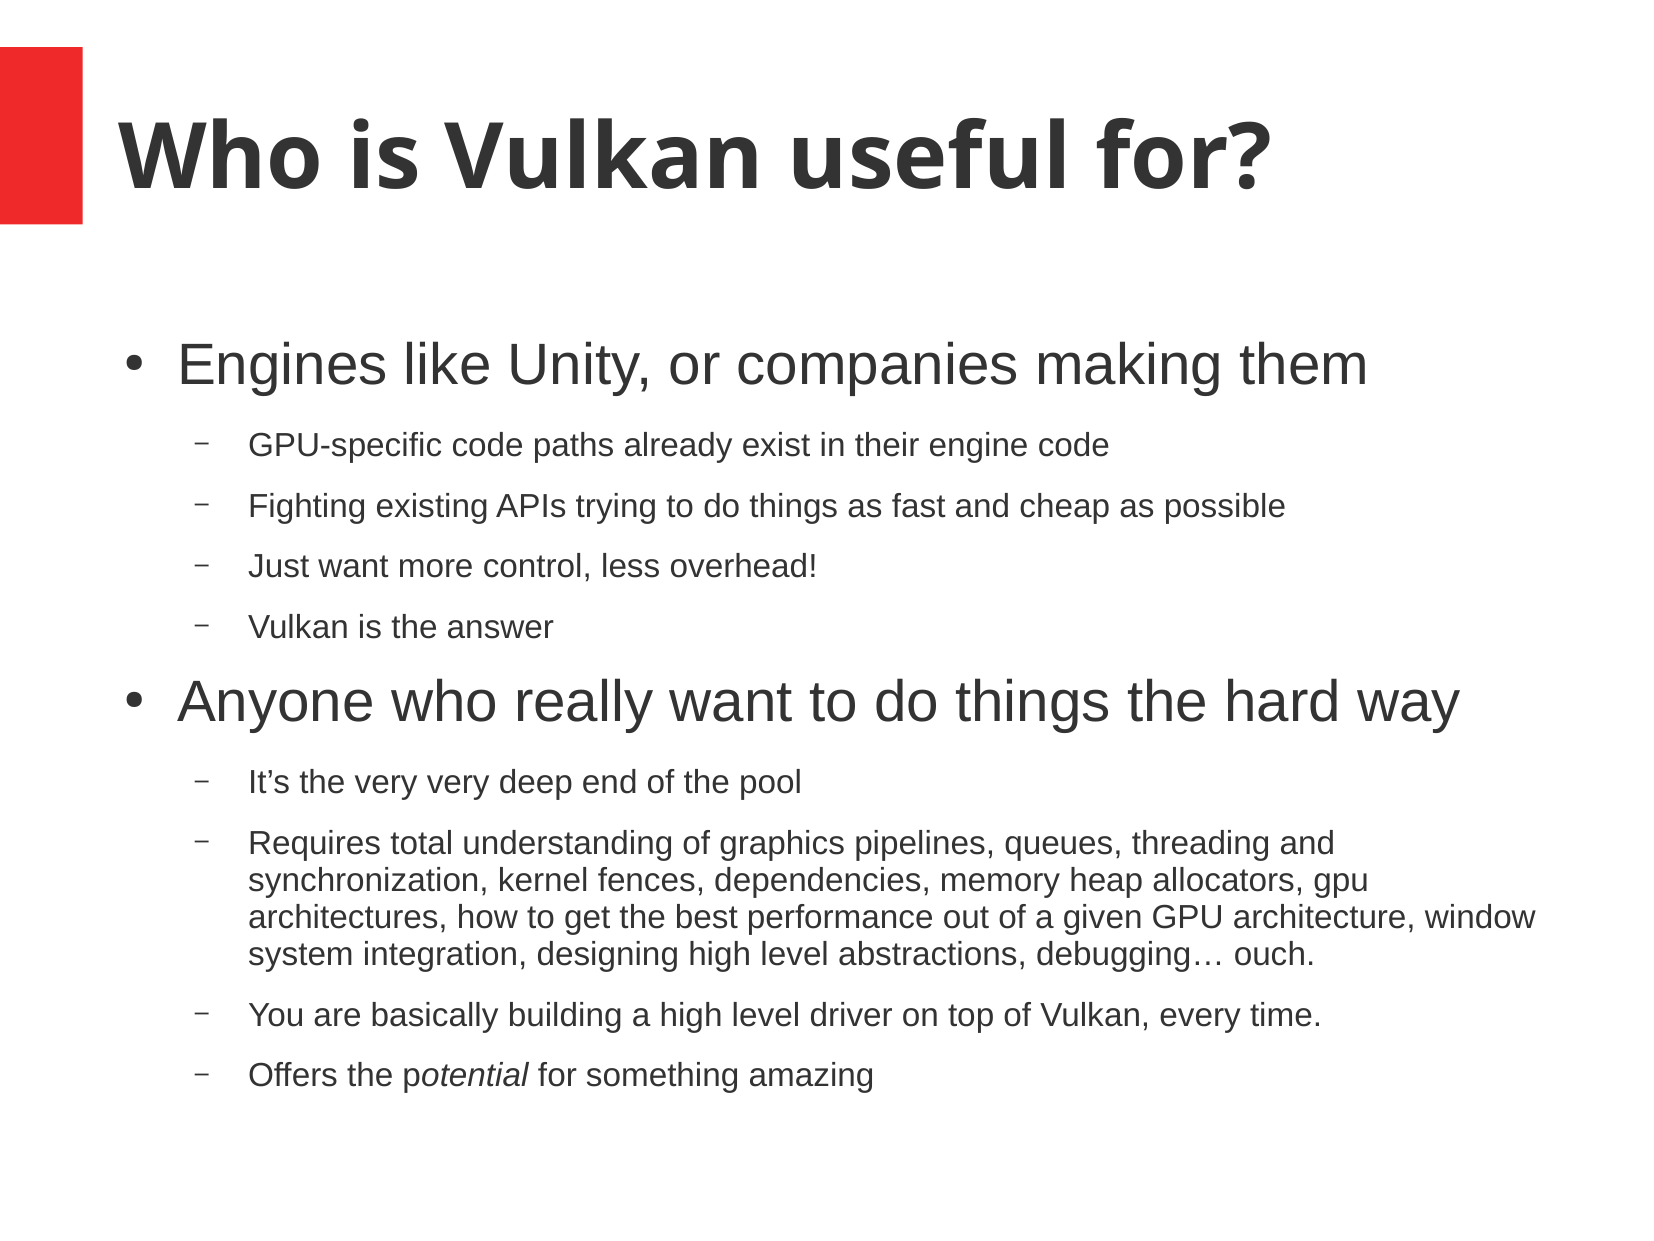

# Who is Vulkan useful for?
Engines like Unity, or companies making them
GPU-specific code paths already exist in their engine code
Fighting existing APIs trying to do things as fast and cheap as possible
Just want more control, less overhead!
Vulkan is the answer
Anyone who really want to do things the hard way
It’s the very very deep end of the pool
Requires total understanding of graphics pipelines, queues, threading and synchronization, kernel fences, dependencies, memory heap allocators, gpu architectures, how to get the best performance out of a given GPU architecture, window system integration, designing high level abstractions, debugging… ouch.
You are basically building a high level driver on top of Vulkan, every time.
Offers the potential for something amazing